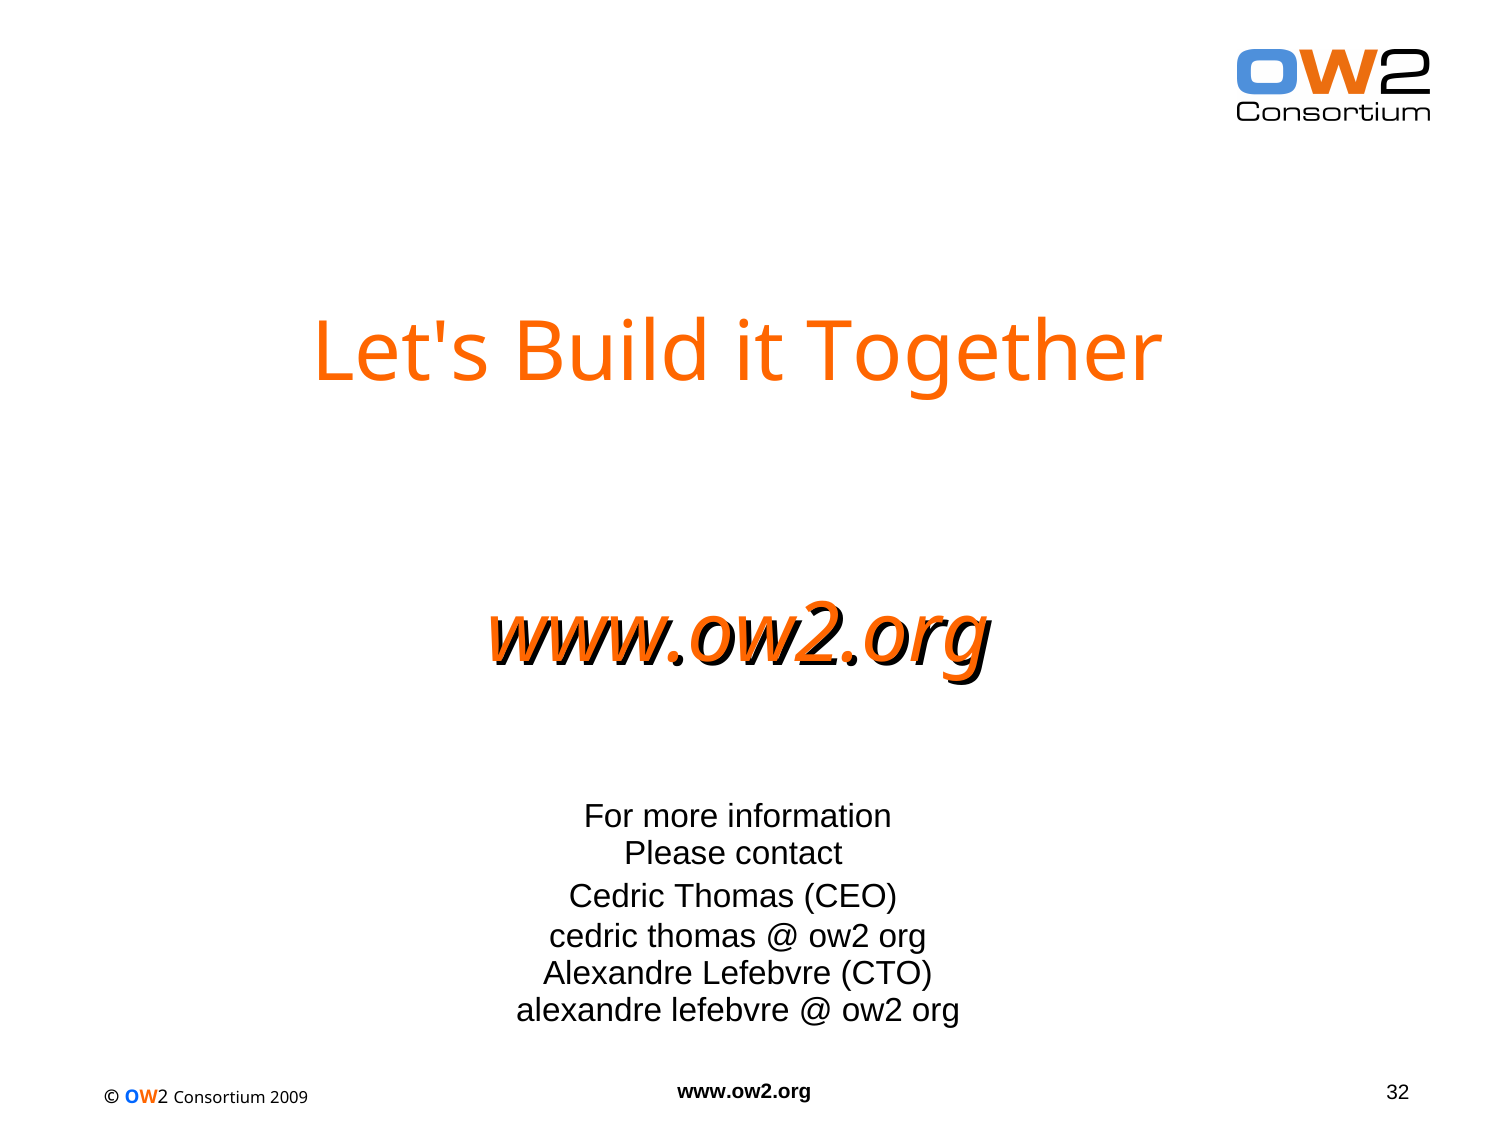

# Let's Build it Together www.ow2.org
For more information
Please contact
Cedric Thomas (CEO)‏
cedric thomas @ ow2 org
Alexandre Lefebvre (CTO)
alexandre lefebvre @ ow2 org
32